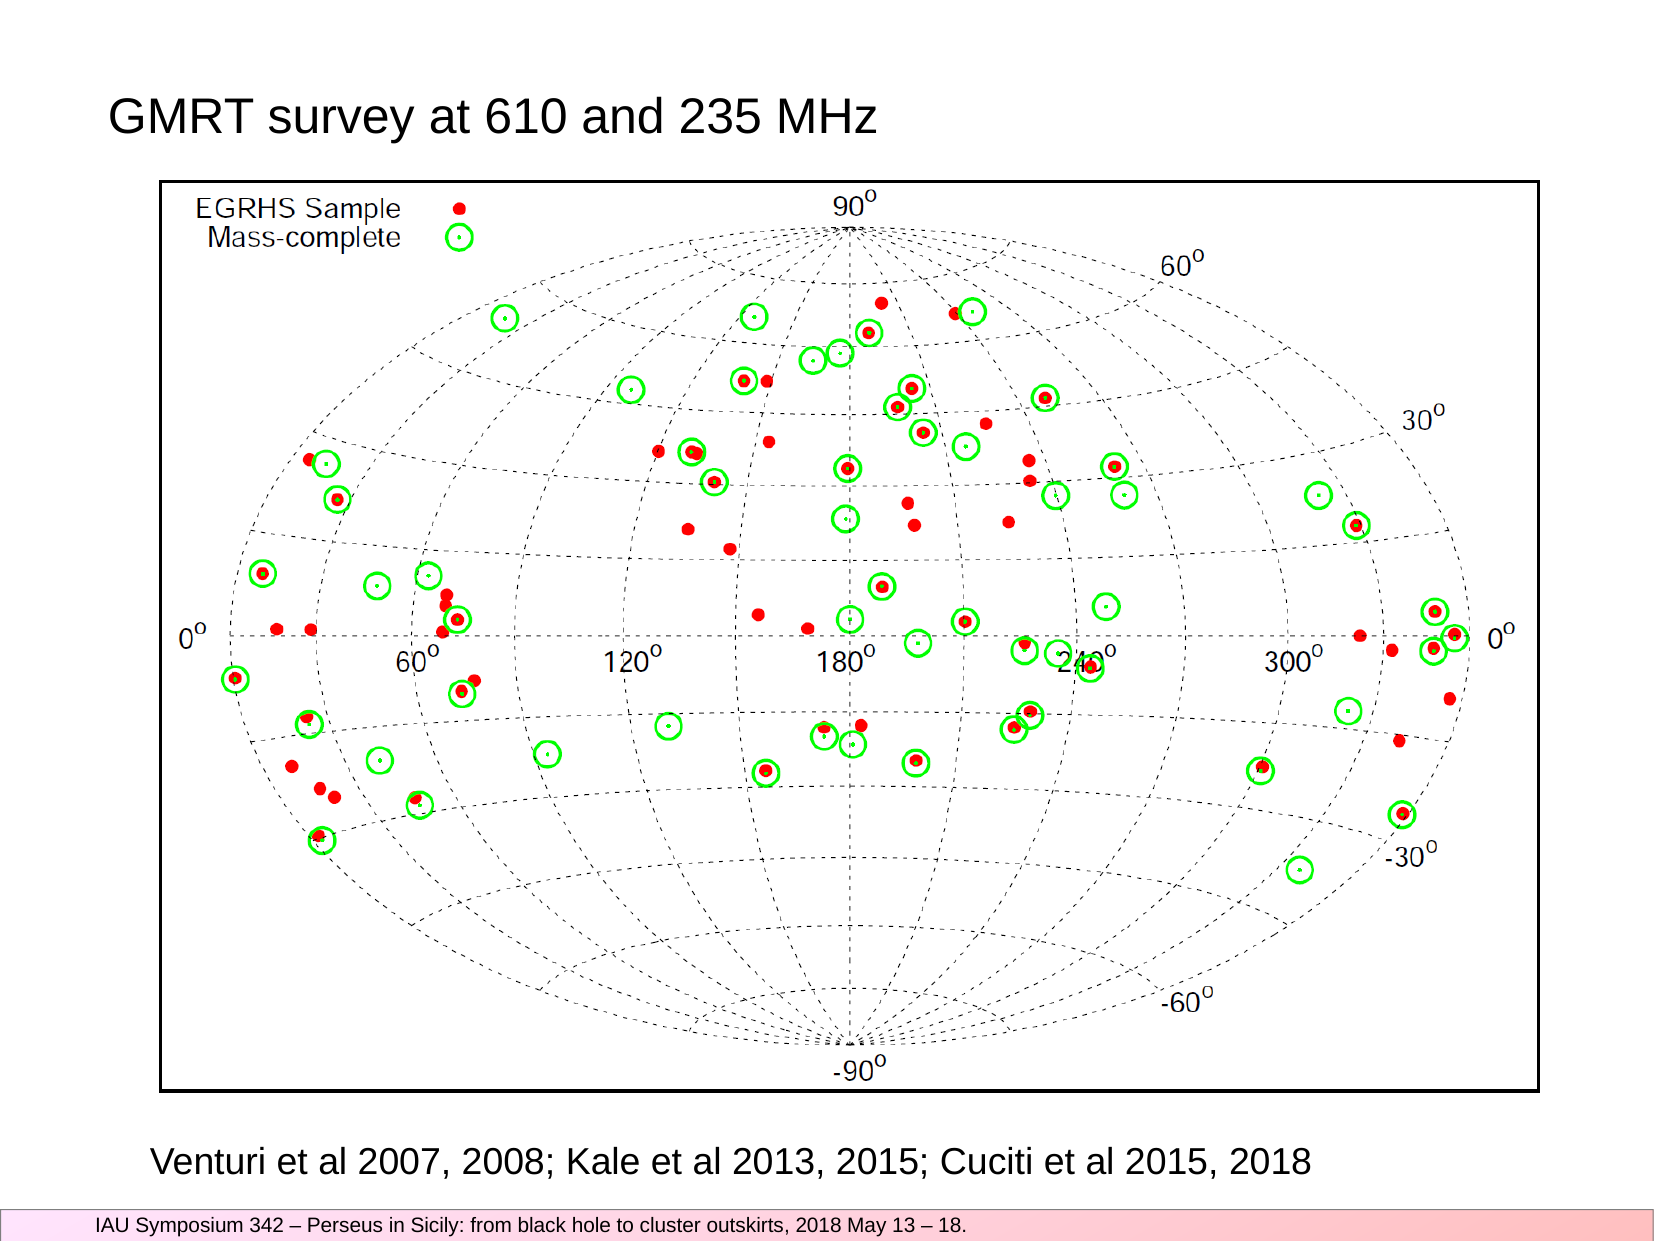

GMRT survey at 610 and 235 MHz
Venturi et al 2007, 2008; Kale et al 2013, 2015; Cuciti et al 2015, 2018